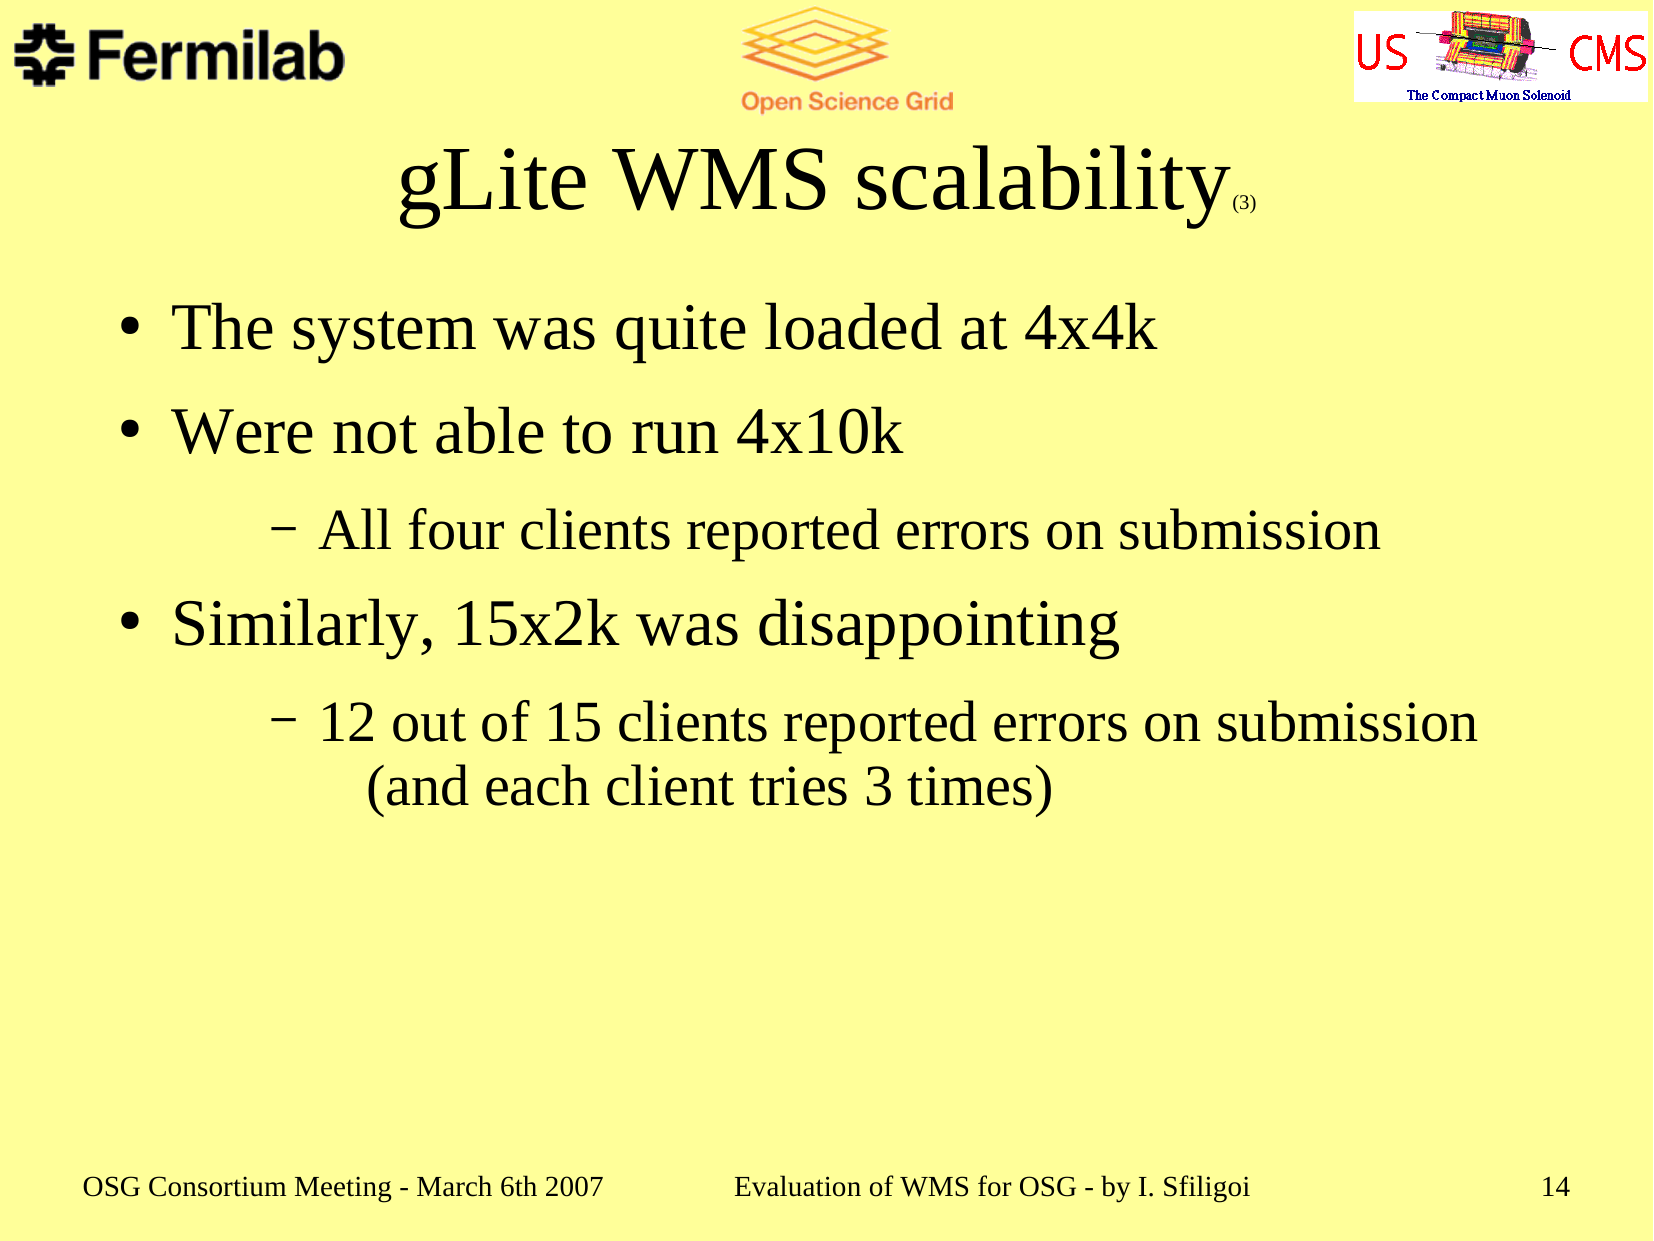

# gLite WMS scalability(3)
The system was quite loaded at 4x4k
Were not able to run 4x10k
All four clients reported errors on submission
Similarly, 15x2k was disappointing
12 out of 15 clients reported errors on submission
(and each client tries 3 times)
OSG Consortium Meeting - March 6th 2007
Evaluation of WMS for OSG - by I. Sfiligoi
14